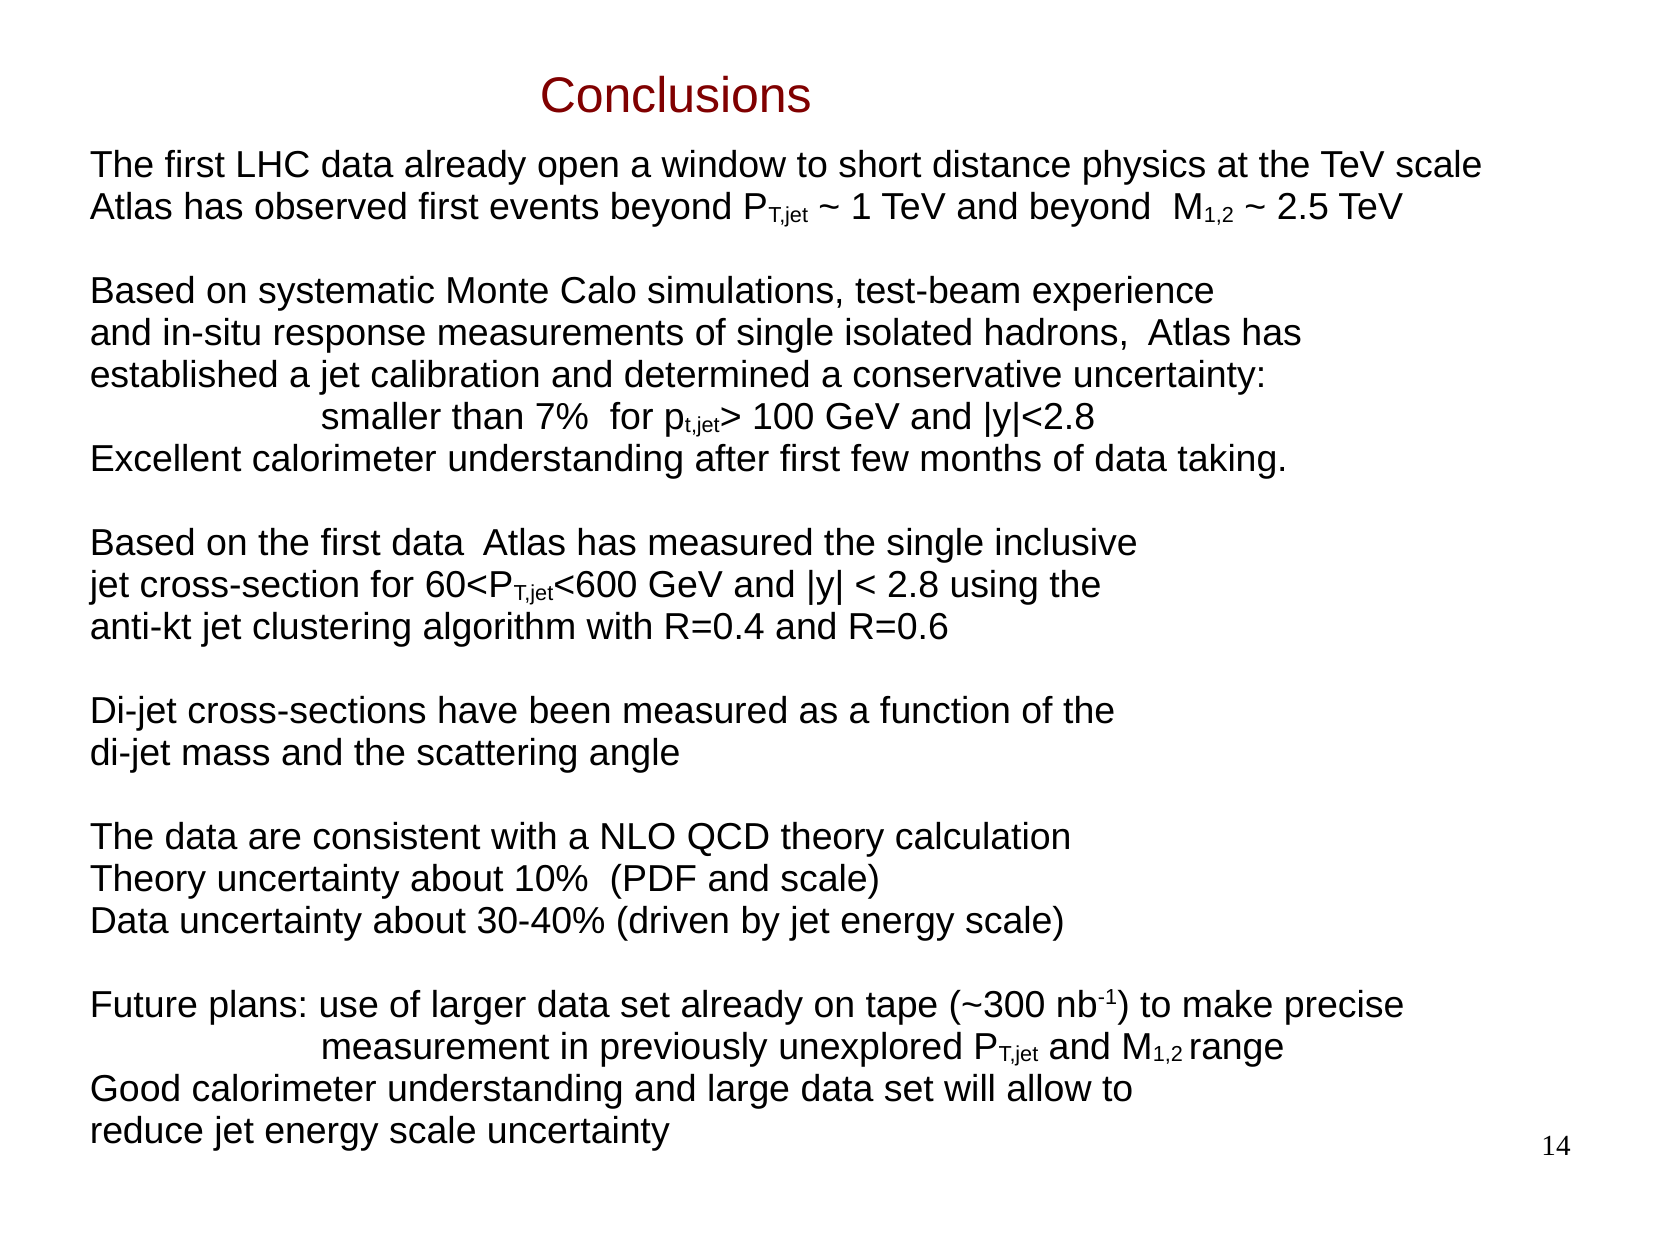

Conclusions
The first LHC data already open a window to short distance physics at the TeV scale
Atlas has observed first events beyond PT,jet ~ 1 TeV and beyond M1,2 ~ 2.5 TeV
Based on systematic Monte Calo simulations, test-beam experience
and in-situ response measurements of single isolated hadrons, Atlas has
established a jet calibration and determined a conservative uncertainty:
 smaller than 7% for pt,jet> 100 GeV and |y|<2.8
Excellent calorimeter understanding after first few months of data taking.
Based on the first data Atlas has measured the single inclusive
jet cross-section for 60<PT,jet<600 GeV and |y| < 2.8 using the
anti-kt jet clustering algorithm with R=0.4 and R=0.6
Di-jet cross-sections have been measured as a function of the
di-jet mass and the scattering angle
The data are consistent with a NLO QCD theory calculation
Theory uncertainty about 10% (PDF and scale)
Data uncertainty about 30-40% (driven by jet energy scale)
Future plans: use of larger data set already on tape (~300 nb-1) to make precise
 measurement in previously unexplored PT,jet and M1,2 range
Good calorimeter understanding and large data set will allow to
reduce jet energy scale uncertainty
14